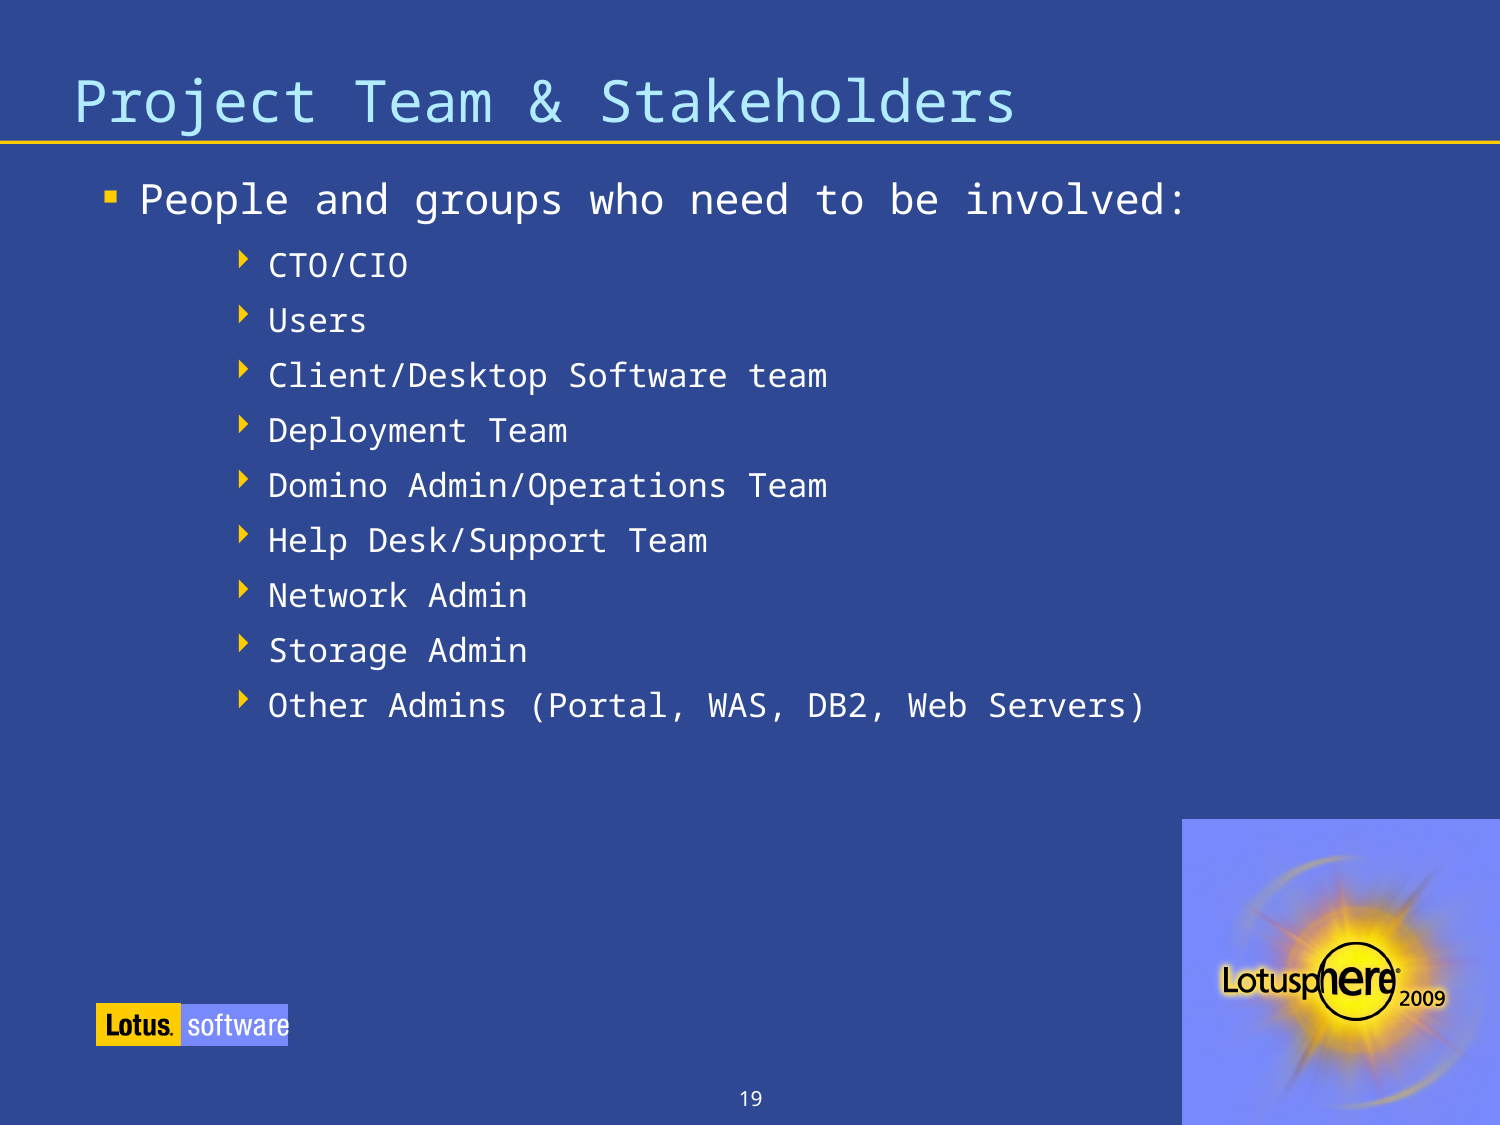

# Project Team & Stakeholders
People and groups who need to be involved:
CTO/CIO
Users
Client/Desktop Software team
Deployment Team
Domino Admin/Operations Team
Help Desk/Support Team
Network Admin
Storage Admin
Other Admins (Portal, WAS, DB2, Web Servers)‏
19